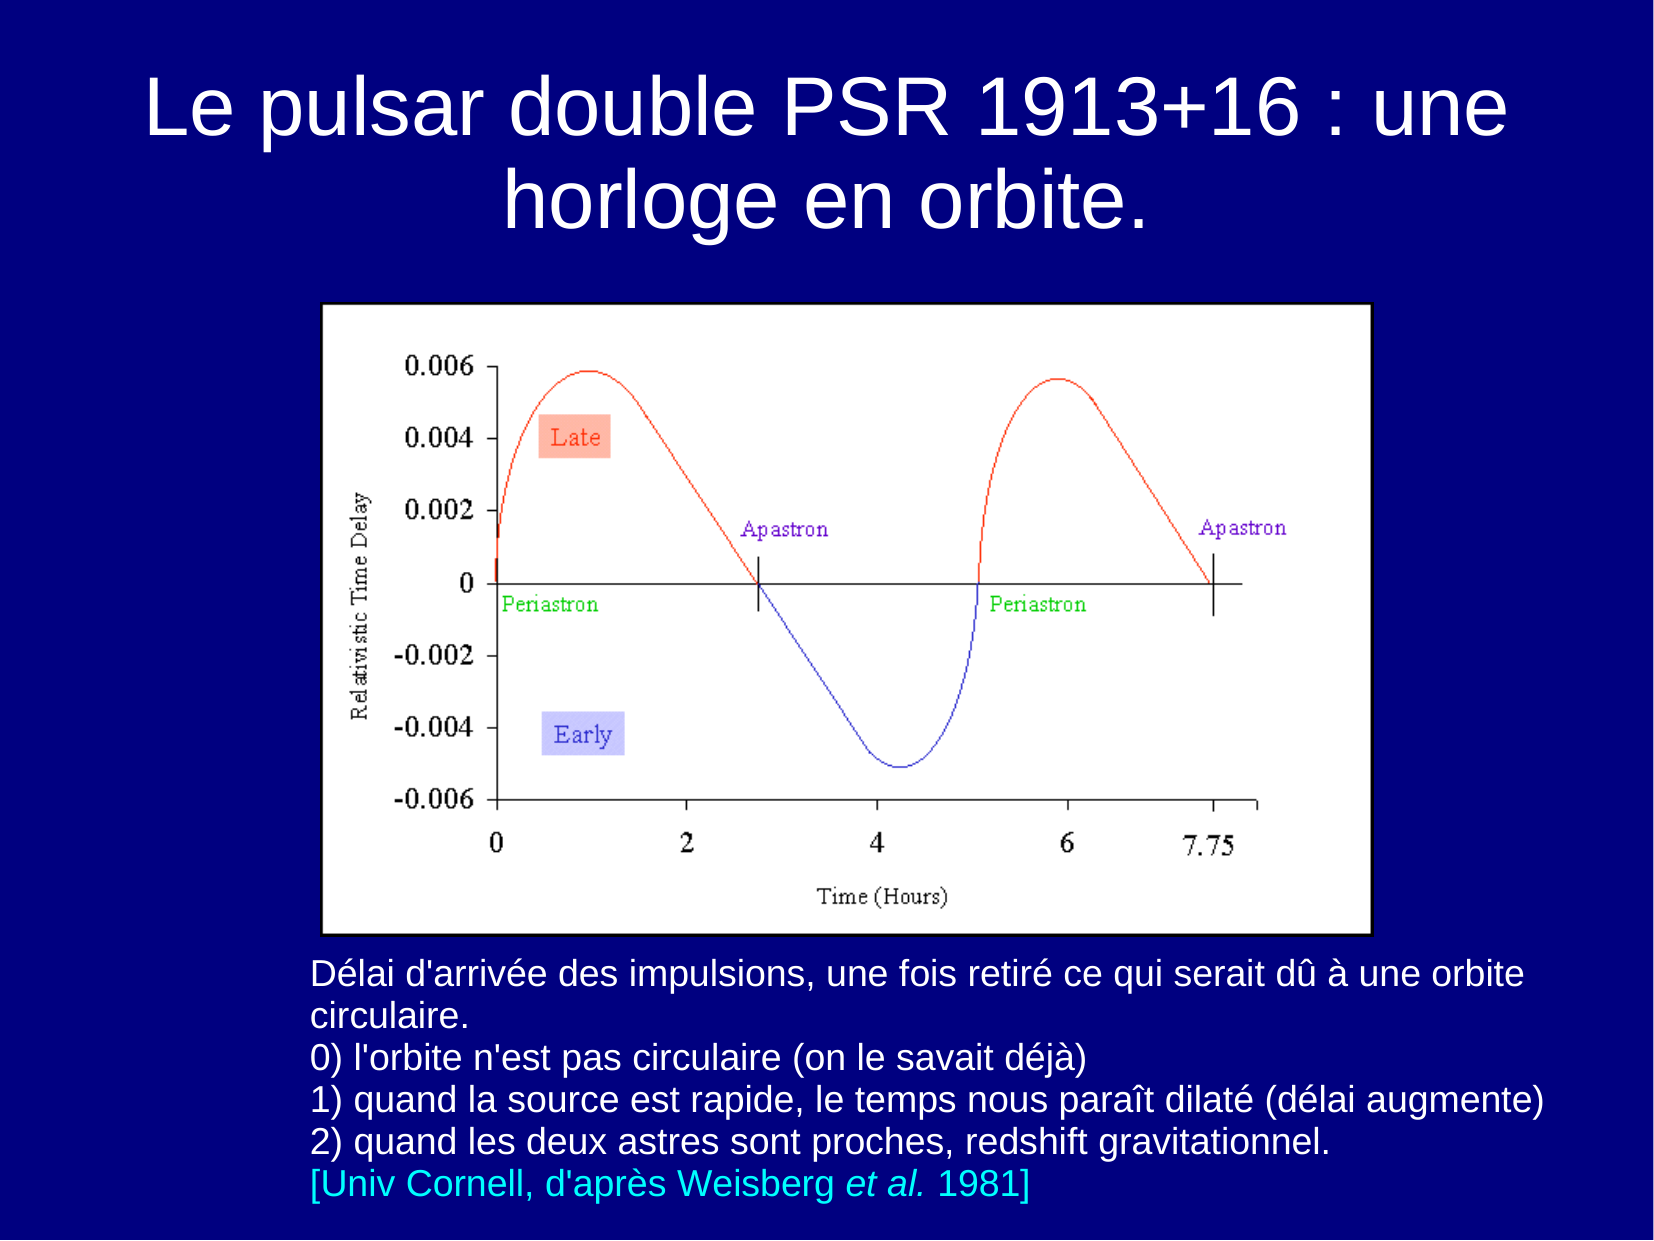

# Le pulsar double PSR 1913+16 : une horloge en orbite.
Délai d'arrivée des impulsions, une fois retiré ce qui serait dû à une orbite
circulaire.
0) l'orbite n'est pas circulaire (on le savait déjà)
1) quand la source est rapide, le temps nous paraît dilaté (délai augmente)
2) quand les deux astres sont proches, redshift gravitationnel.
[Univ Cornell, d'après Weisberg et al. 1981]